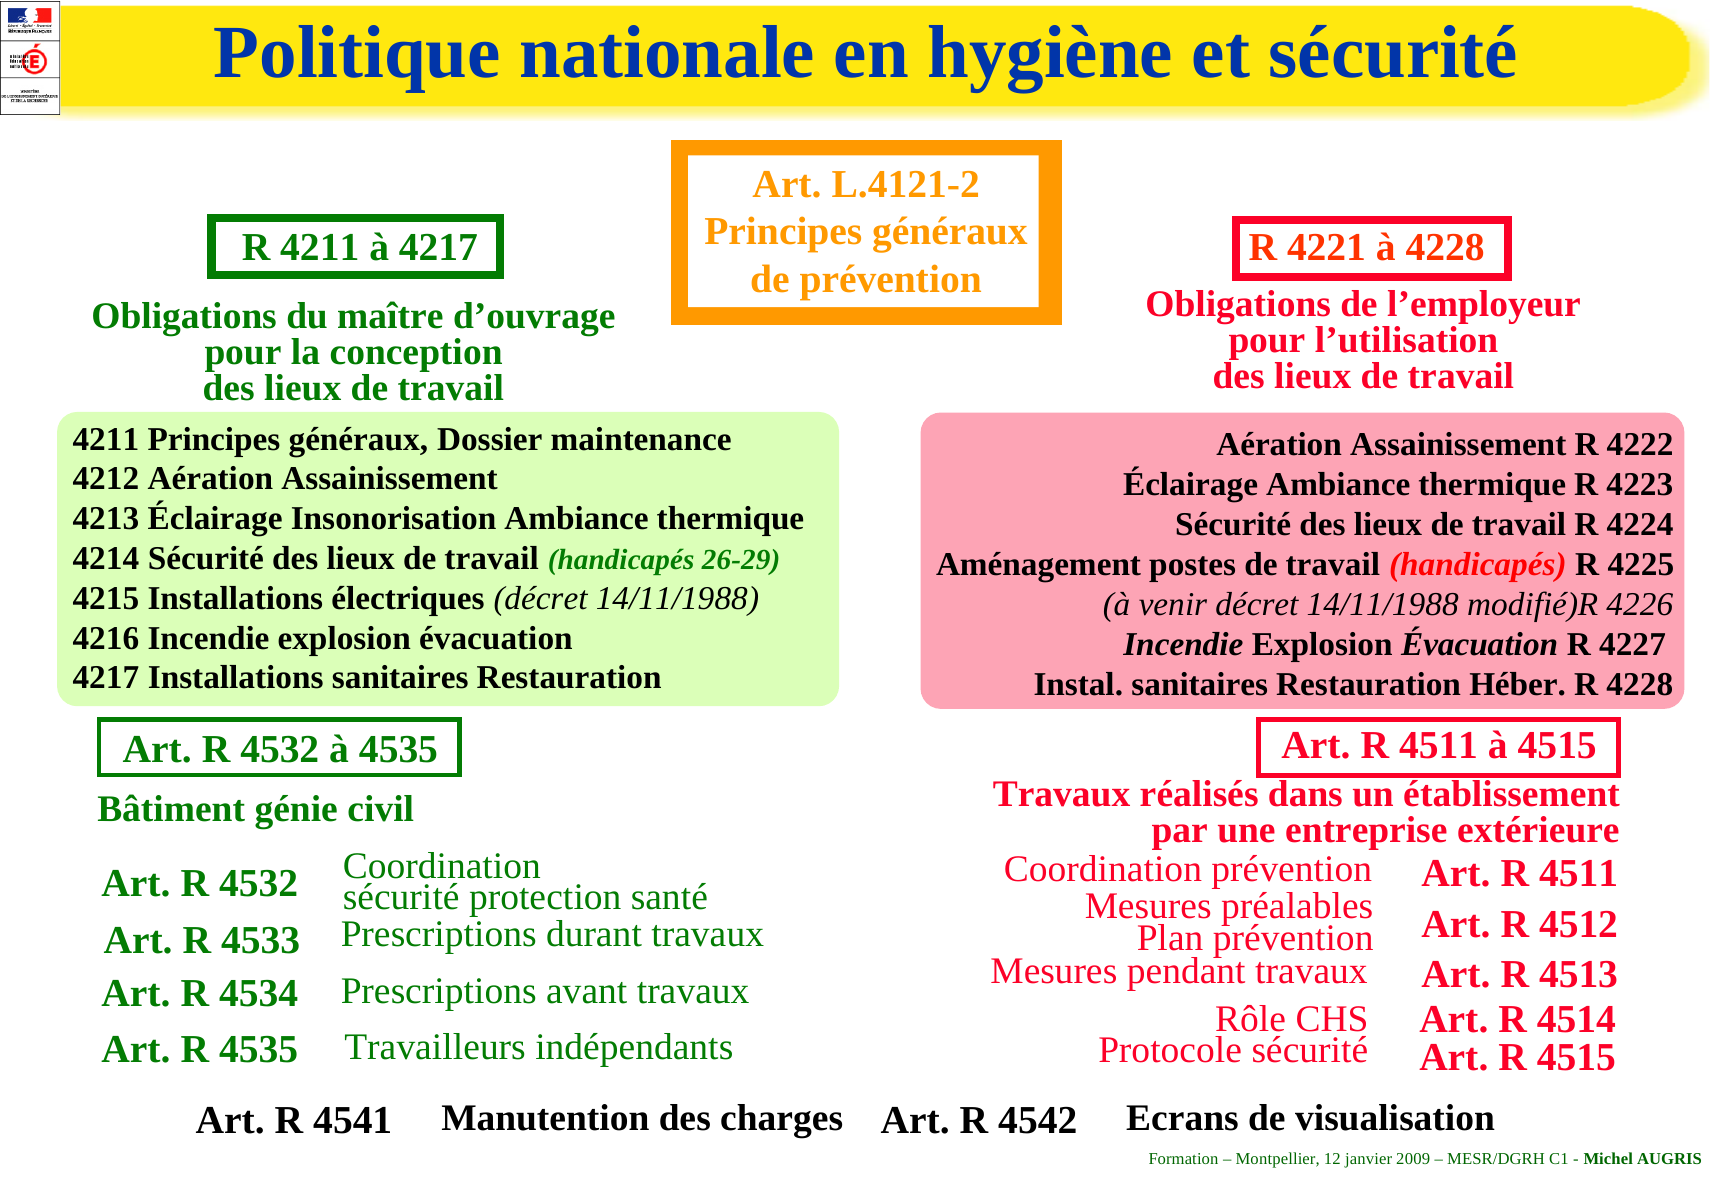

Politique nationale en hygiène et sécurité
Art. L.4121-2
Principes généraux
de prévention
R 4221 à 4228
Obligations de l’employeur
pour l’utilisation
des lieux de travail
R 4211 à 4217
Obligations du maître d’ouvrage
pour la conception
des lieux de travail
4211 Principes généraux, Dossier maintenance
4212 Aération Assainissement
4213 Éclairage Insonorisation Ambiance thermique
4214 Sécurité des lieux de travail (handicapés 26-29)
4215 Installations électriques (décret 14/11/1988)
4216 Incendie explosion évacuation
4217 Installations sanitaires Restauration
Aération Assainissement R 4222
Éclairage Ambiance thermique R 4223
Sécurité des lieux de travail R 4224
Aménagement postes de travail (handicapés) R 4225
(à venir décret 14/11/1988 modifié)R 4226
Incendie Explosion Évacuation R 4227
Instal. sanitaires Restauration Héber. R 4228
Art. R 4511 à 4515
Art. R 4532 à 4535
Travaux réalisés dans un établissement par une entreprise extérieure
Bâtiment génie civil
Art. R 4511
Coordination prévention
Coordination
sécurité protection santé
Art. R 4532
Mesures préalables
Plan prévention
Art. R 4512
Art. R 4533
Prescriptions durant travaux
Art. R 4513
Mesures pendant travaux
Art. R 4534
Prescriptions avant travaux
Art. R 4514
Rôle CHS
Art. R 4535
Travailleurs indépendants
Art. R 4515
Protocole sécurité
Art. R 4541
Manutention des charges
Art. R 4542
Ecrans de visualisation